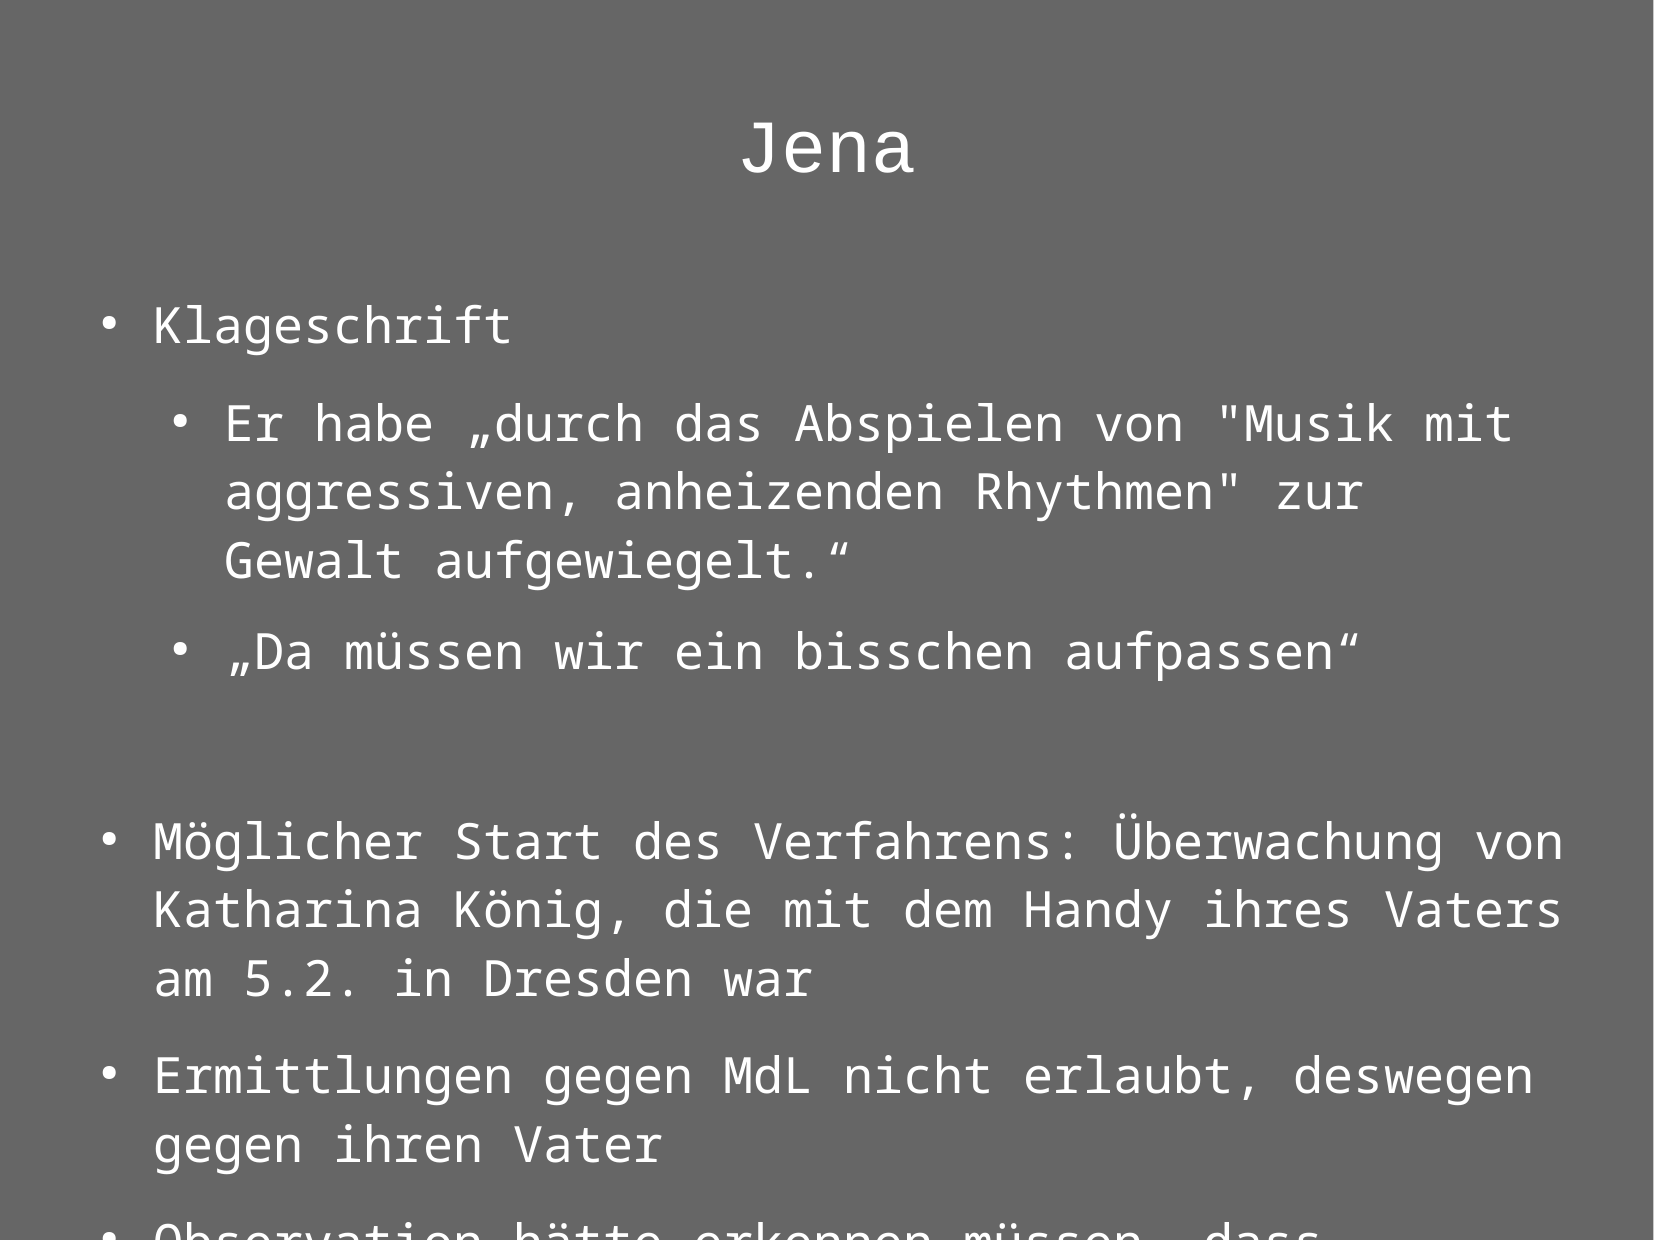

# Jena
Klageschrift
Er habe „durch das Abspielen von "Musik mit aggressiven, anheizenden Rhythmen" zur Gewalt aufgewiegelt.“
„Da müssen wir ein bisschen aufpassen“
Möglicher Start des Verfahrens: Überwachung von Katharina König, die mit dem Handy ihres Vaters am 5.2. in Dresden war
Ermittlungen gegen MdL nicht erlaubt, deswegen gegen ihren Vater
Observation hätte erkennen müssen, dass Katharina in Dresden war